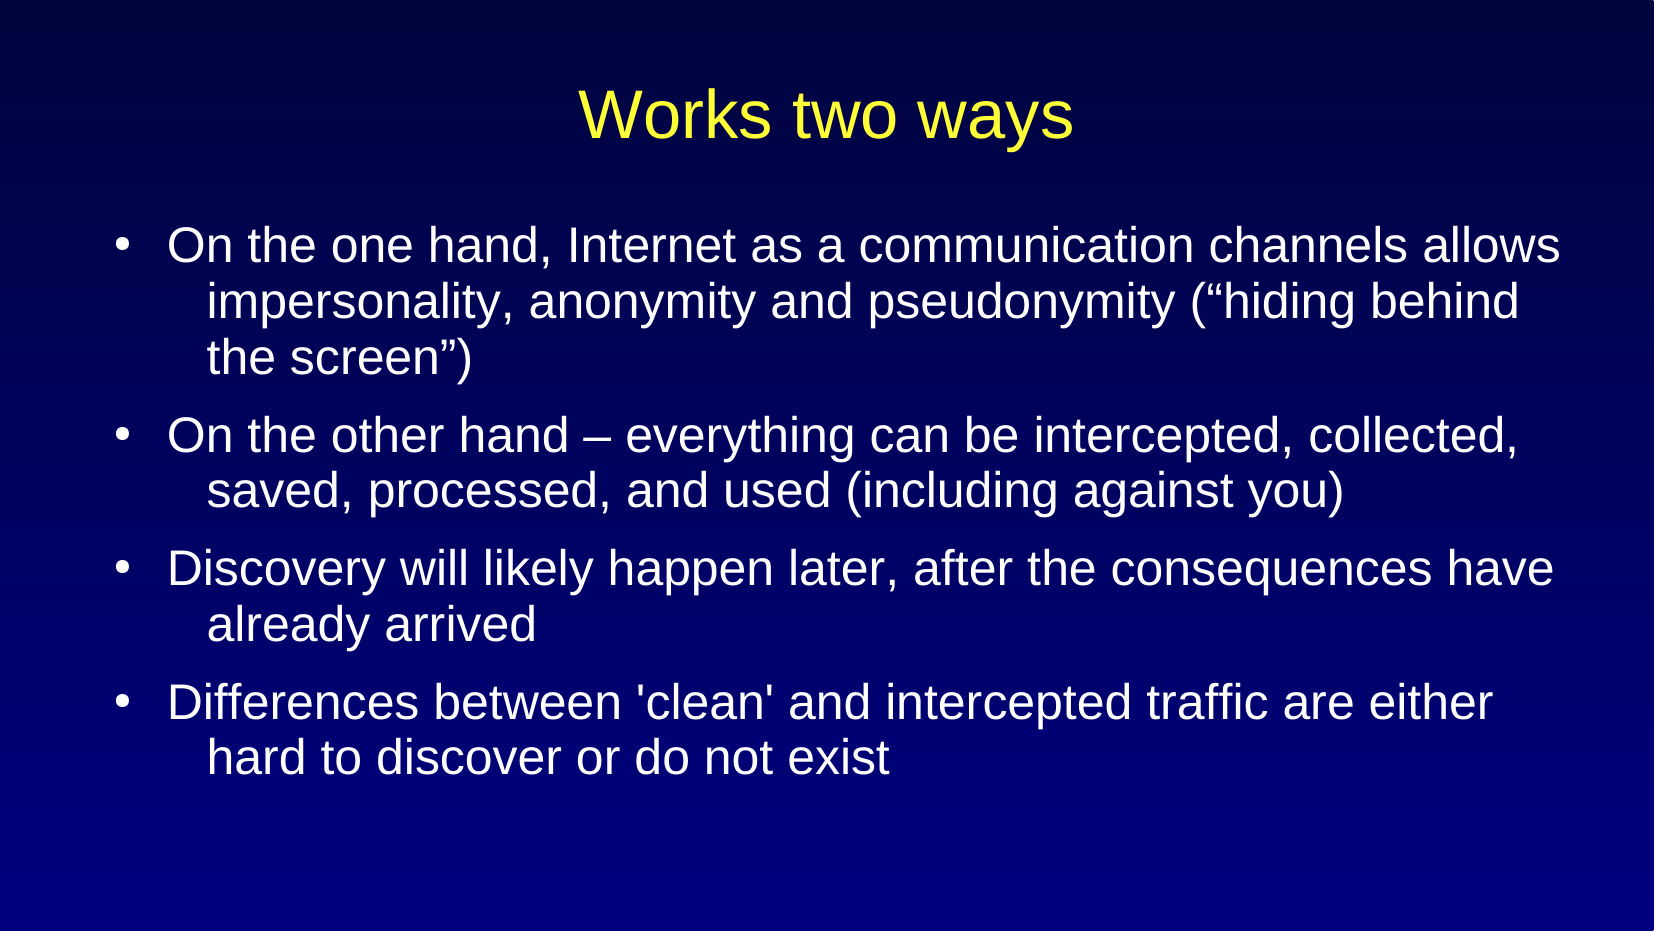

# Works two ways
On the one hand, Internet as a communication channels allows impersonality, anonymity and pseudonymity (“hiding behind the screen”)
On the other hand – everything can be intercepted, collected, saved, processed, and used (including against you)
Discovery will likely happen later, after the consequences have already arrived
Differences between 'clean' and intercepted traffic are either hard to discover or do not exist